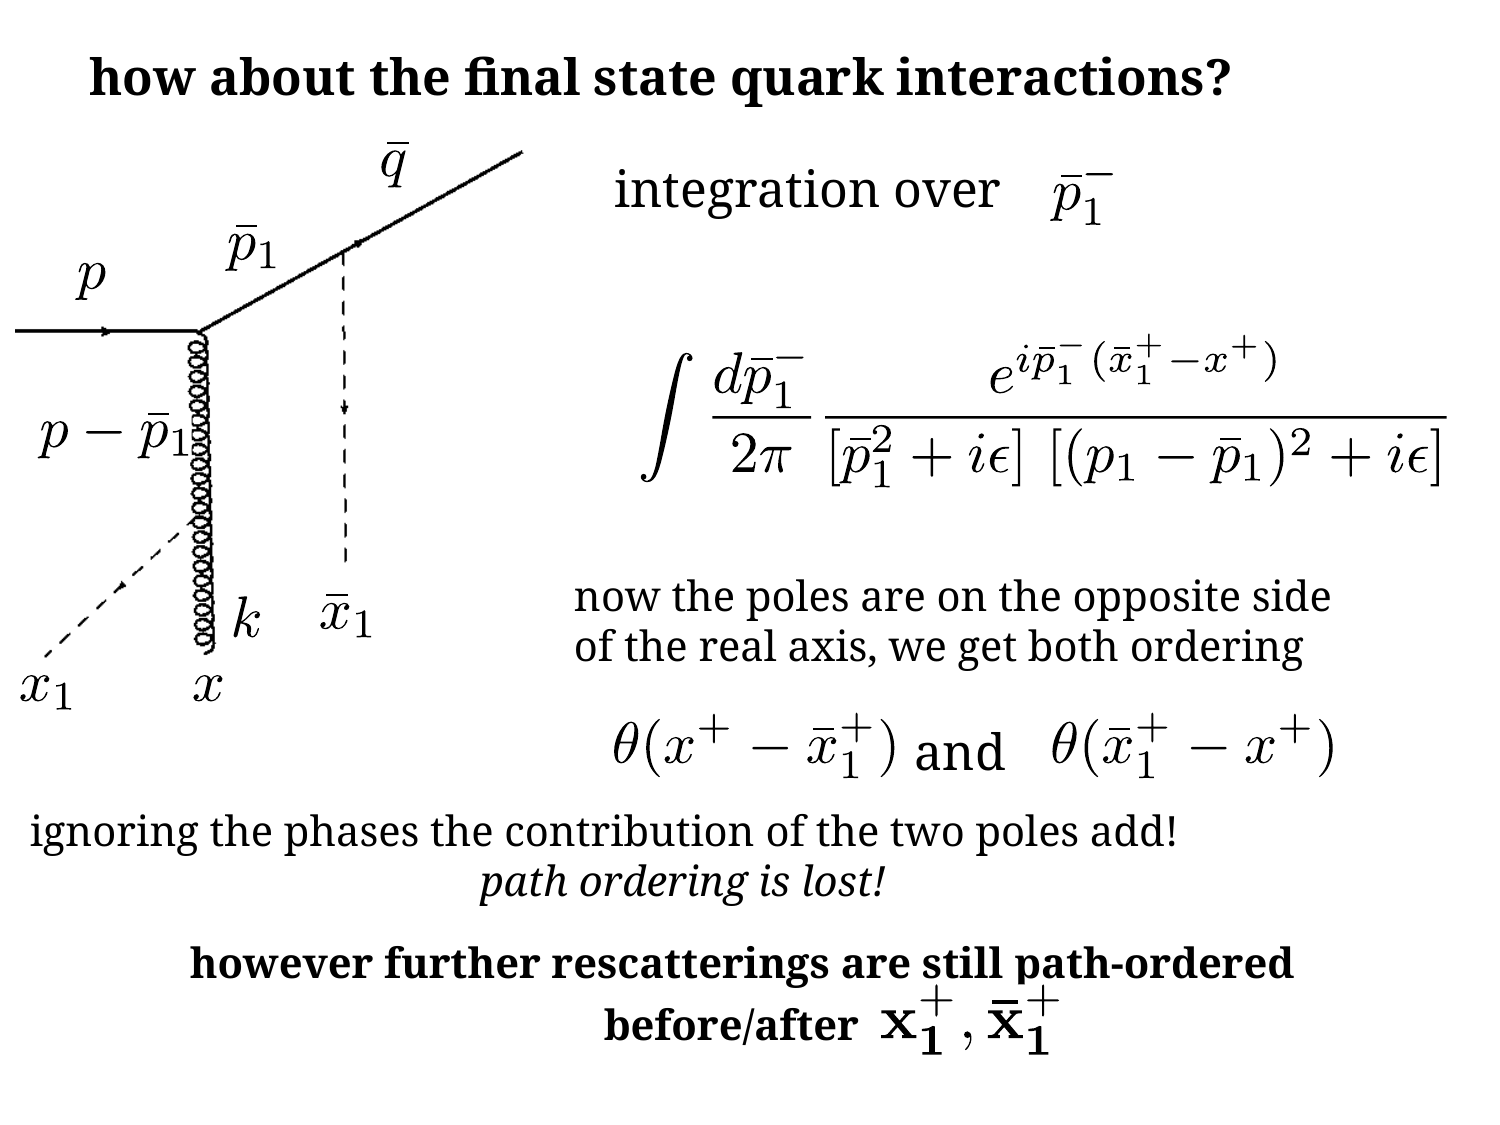

how about the final state quark interactions?
integration over
now the poles are on the opposite side
of the real axis, we get both ordering
and
ignoring the phases the contribution of the two poles add!
			path ordering is lost!
however further rescatterings are still path-ordered
before/after